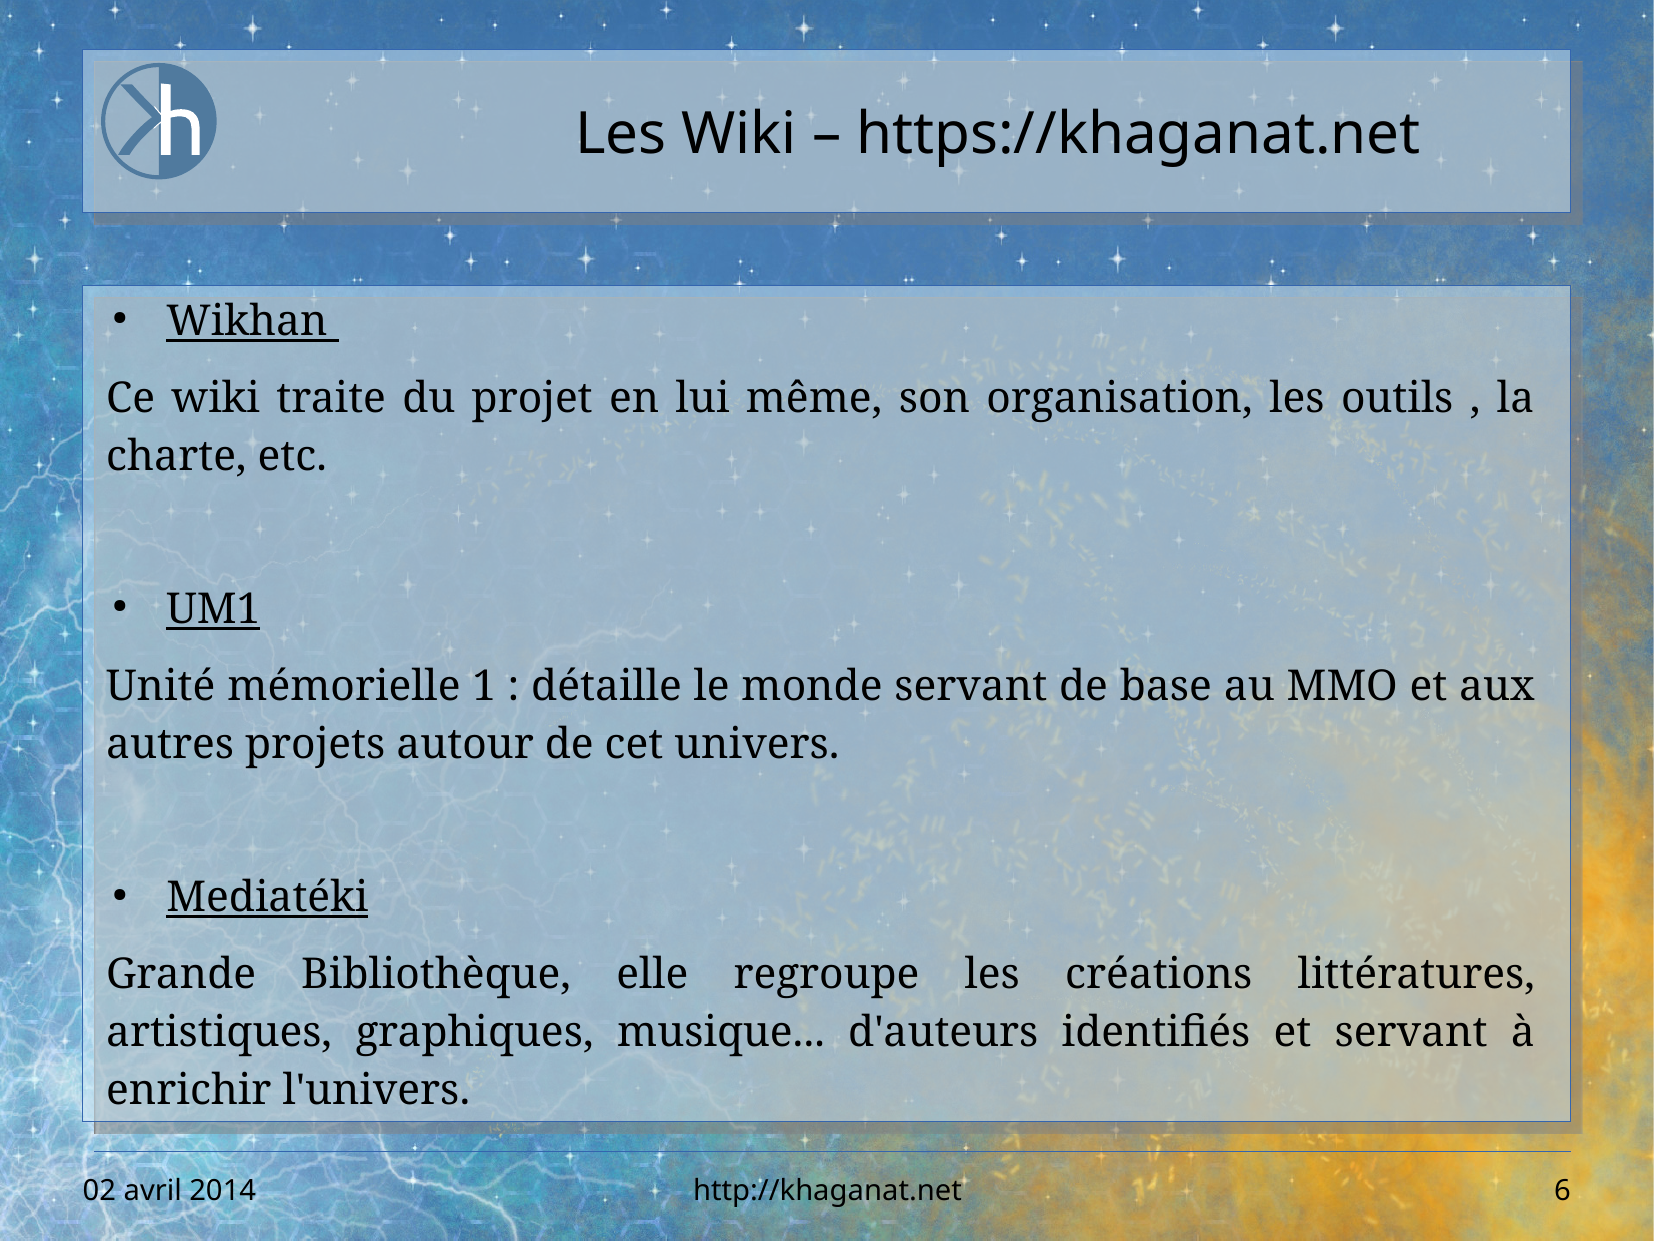

# Les Wiki – https://khaganat.net
Wikhan
Ce wiki traite du projet en lui même, son organisation, les outils , la charte, etc.
UM1
Unité mémorielle 1 : détaille le monde servant de base au MMO et aux autres projets autour de cet univers.
Mediatéki
Grande Bibliothèque, elle regroupe les créations littératures, artistiques, graphiques, musique... d'auteurs identifiés et servant à enrichir l'univers.
02 avril 2014
http://khaganat.net
6